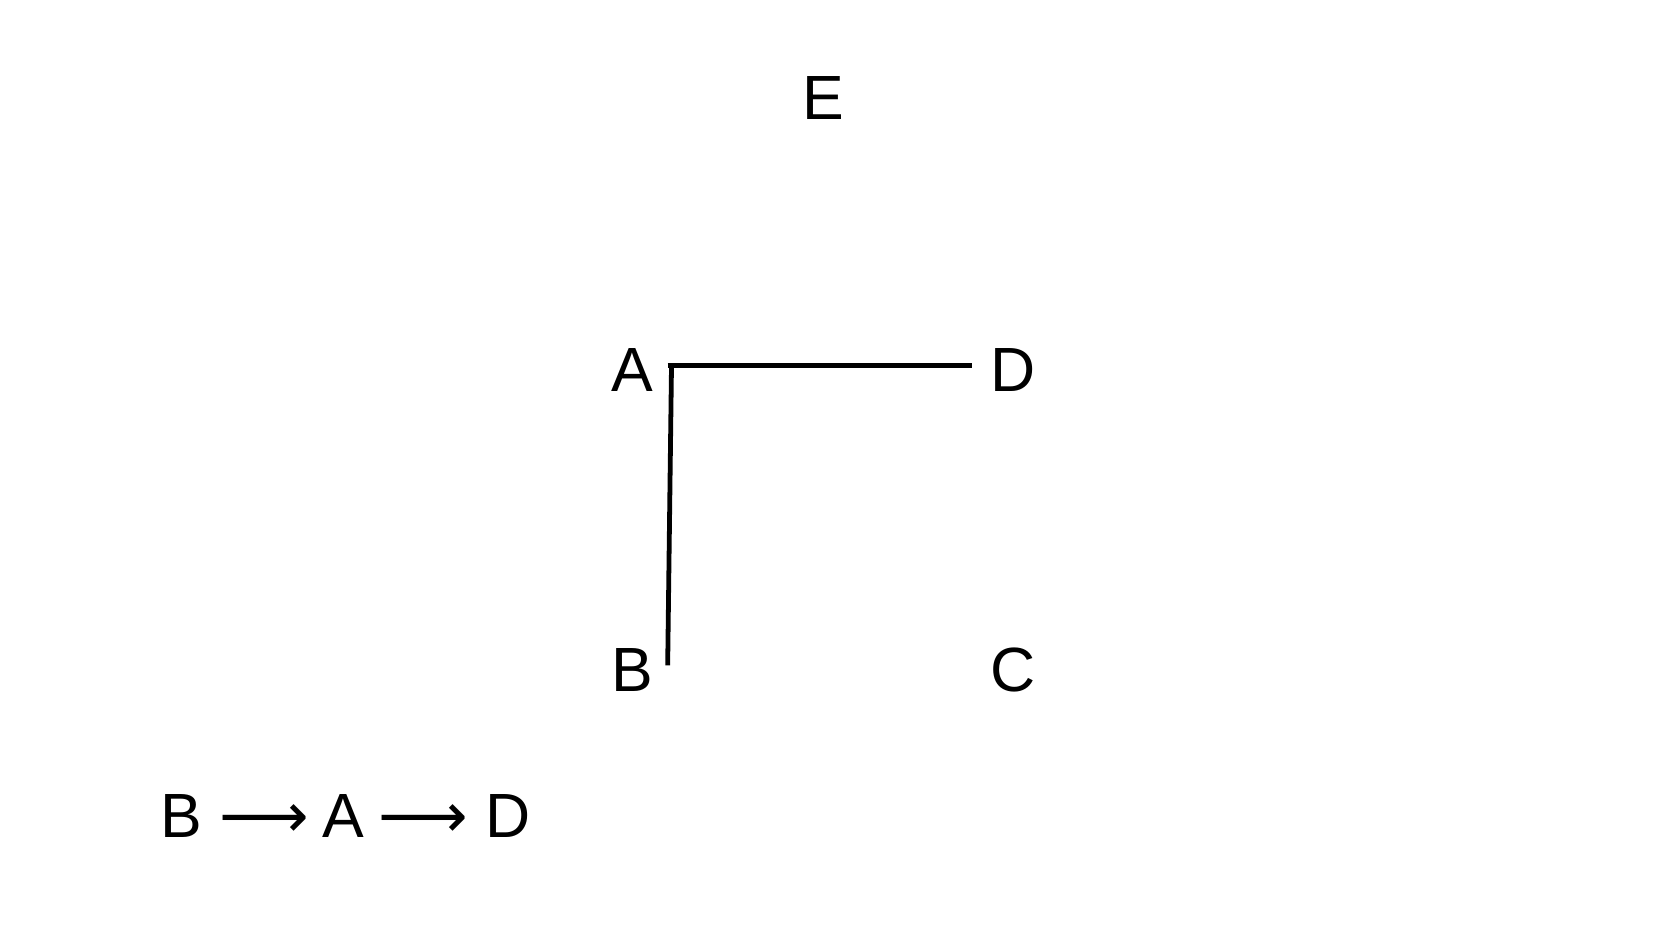

E
A
D
B
C
B ⟶ A ⟶ D